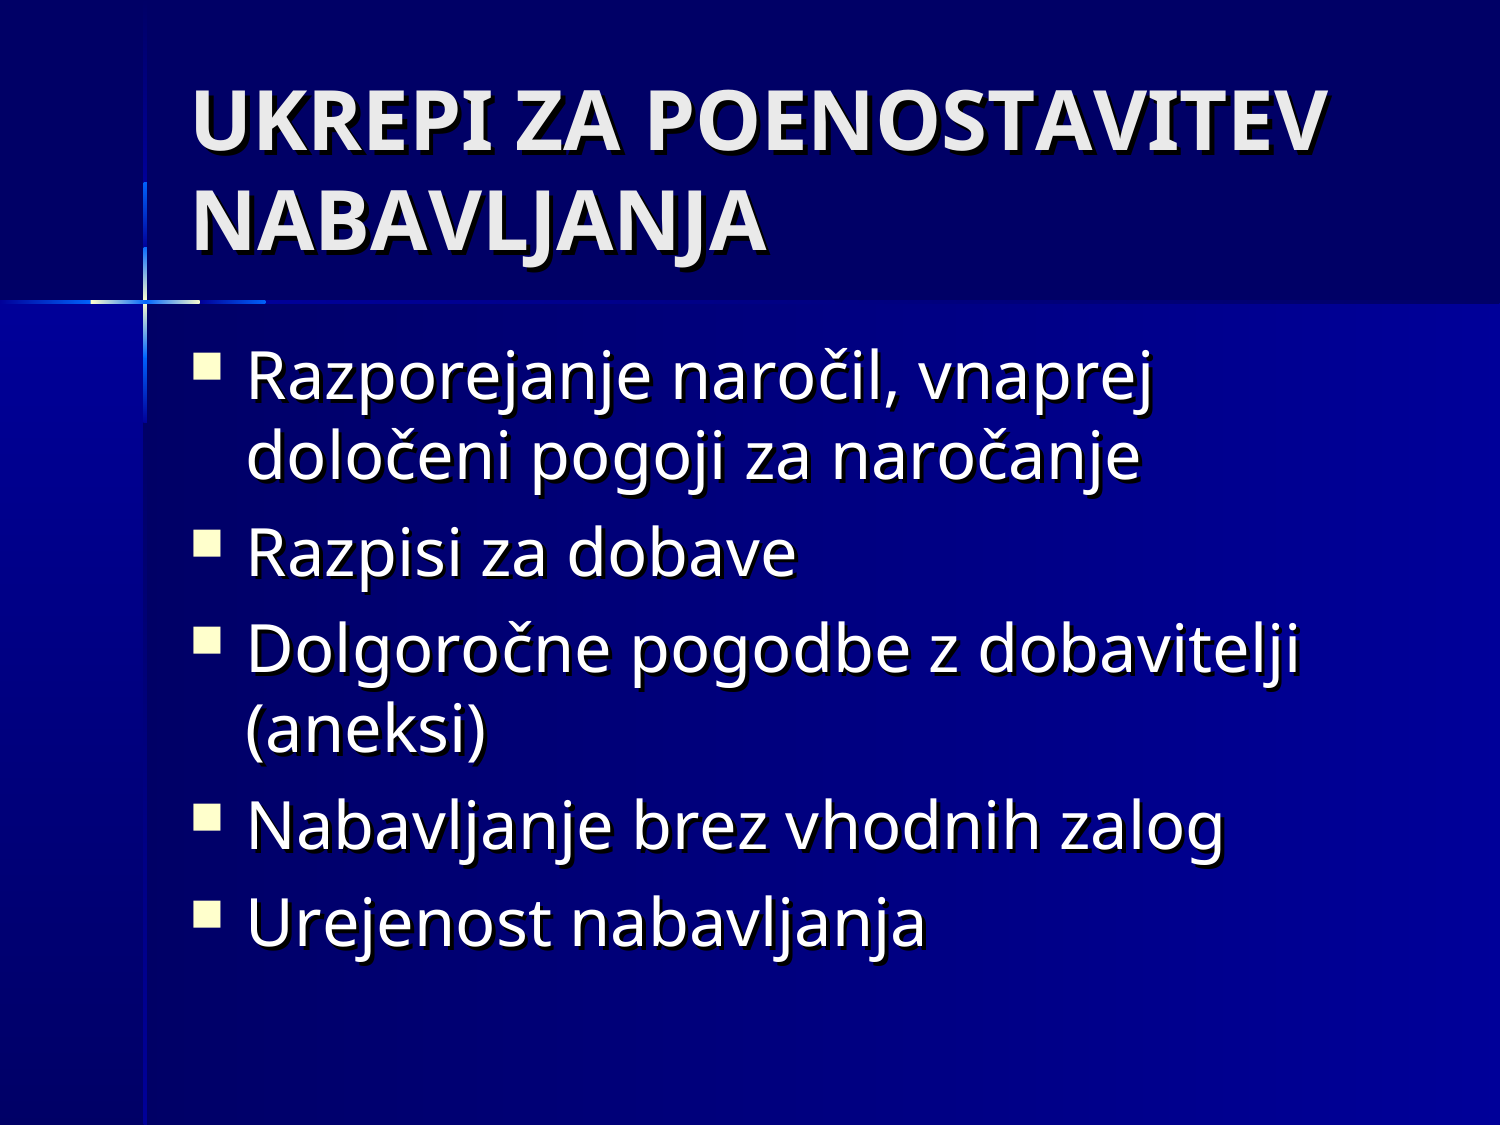

# UKREPI ZA POENOSTAVITEV NABAVLJANJA
Razporejanje naročil, vnaprej določeni pogoji za naročanje
Razpisi za dobave
Dolgoročne pogodbe z dobavitelji (aneksi)
Nabavljanje brez vhodnih zalog
Urejenost nabavljanja